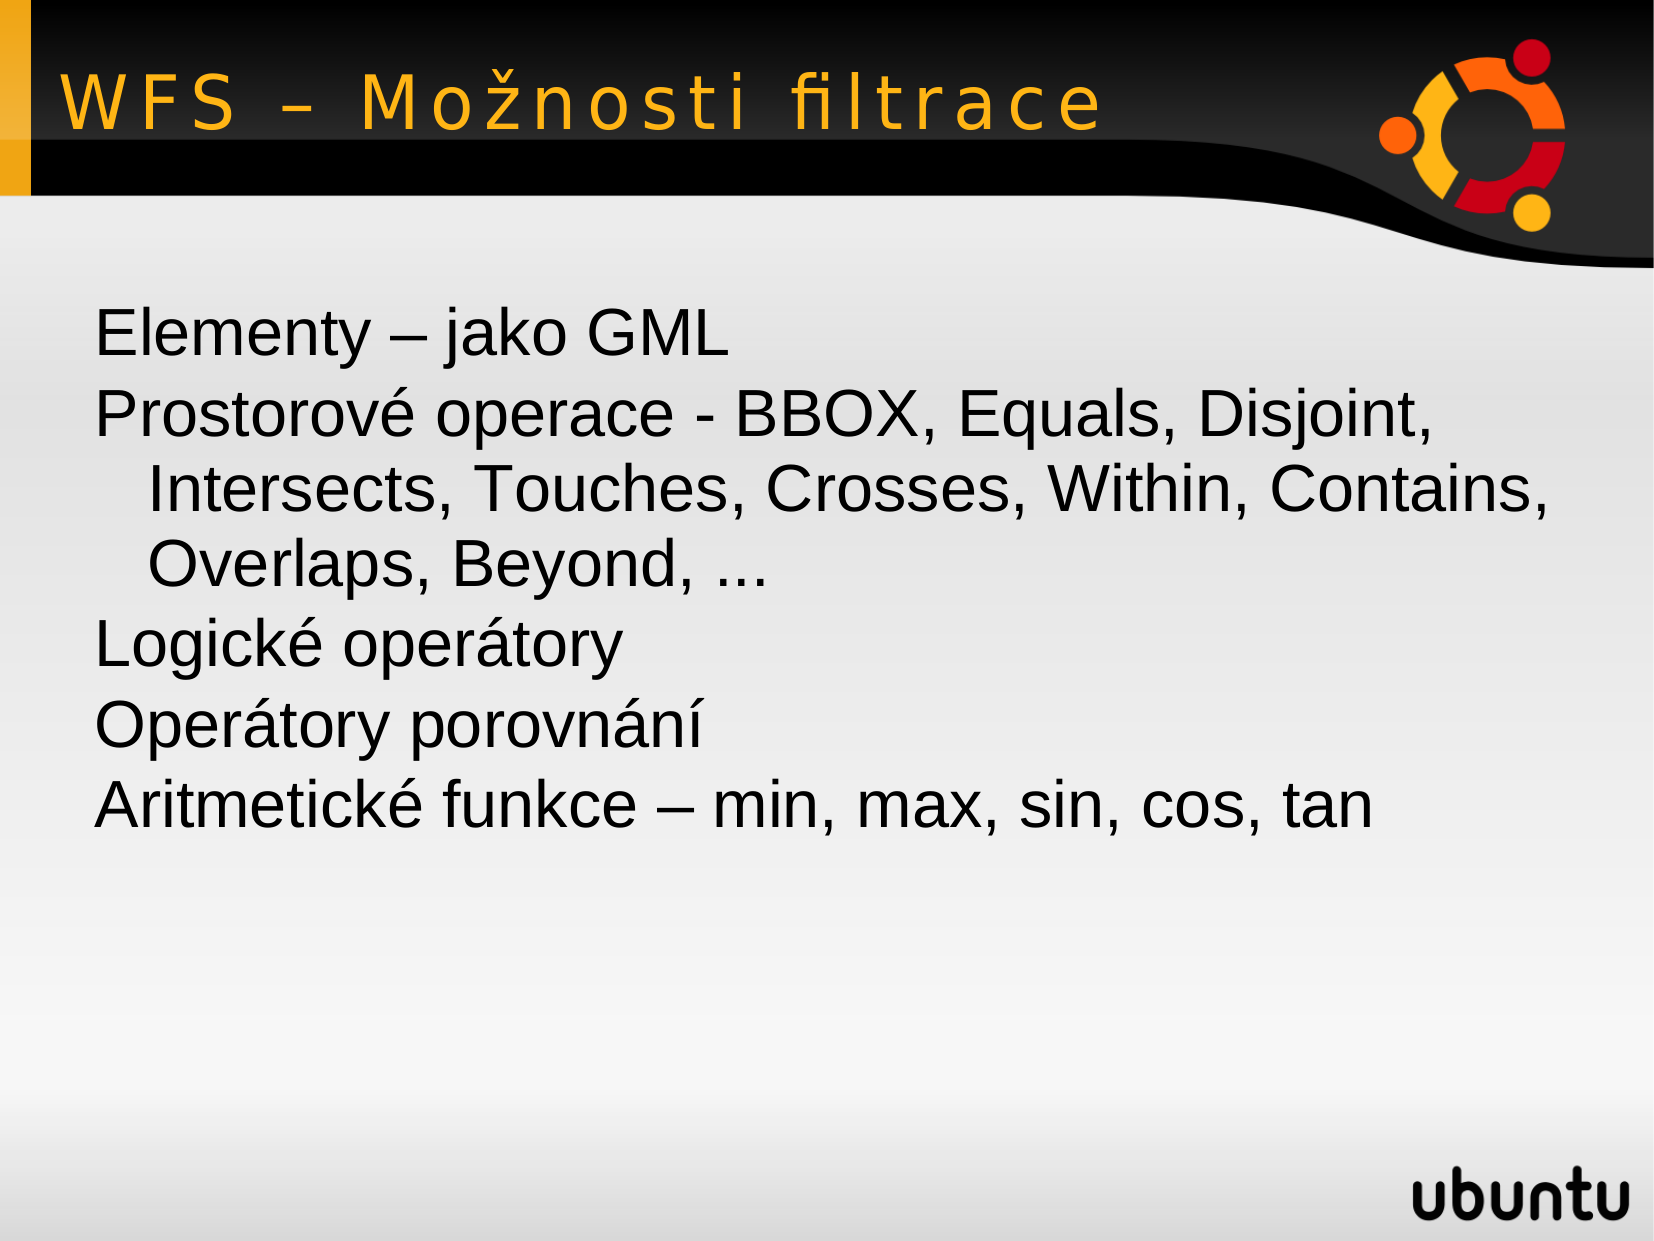

# WFS – Možnosti filtrace
Elementy – jako GML
Prostorové operace - BBOX, Equals, Disjoint, Intersects, Touches, Crosses, Within, Contains, Overlaps, Beyond, ...
Logické operátory
Operátory porovnání
Aritmetické funkce – min, max, sin, cos, tan